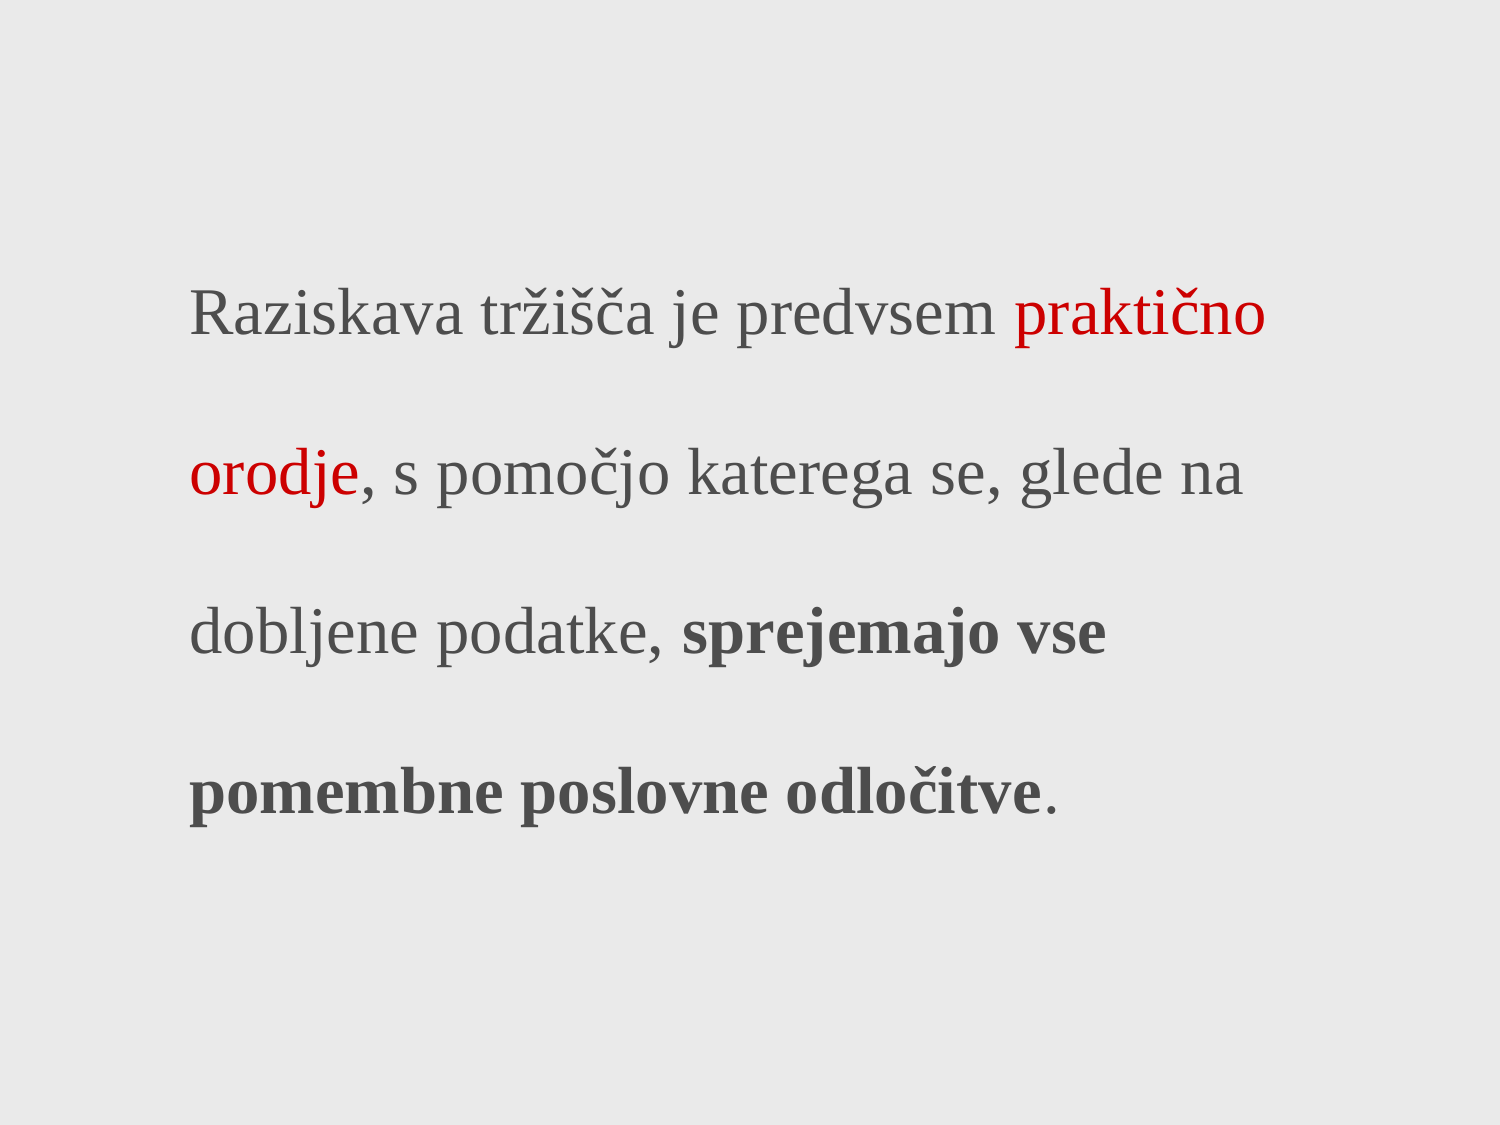

Raziskava tržišča je predvsem praktično
orodje, s pomočjo katerega se, glede na
dobljene podatke, sprejemajo vse
pomembne poslovne odločitve.